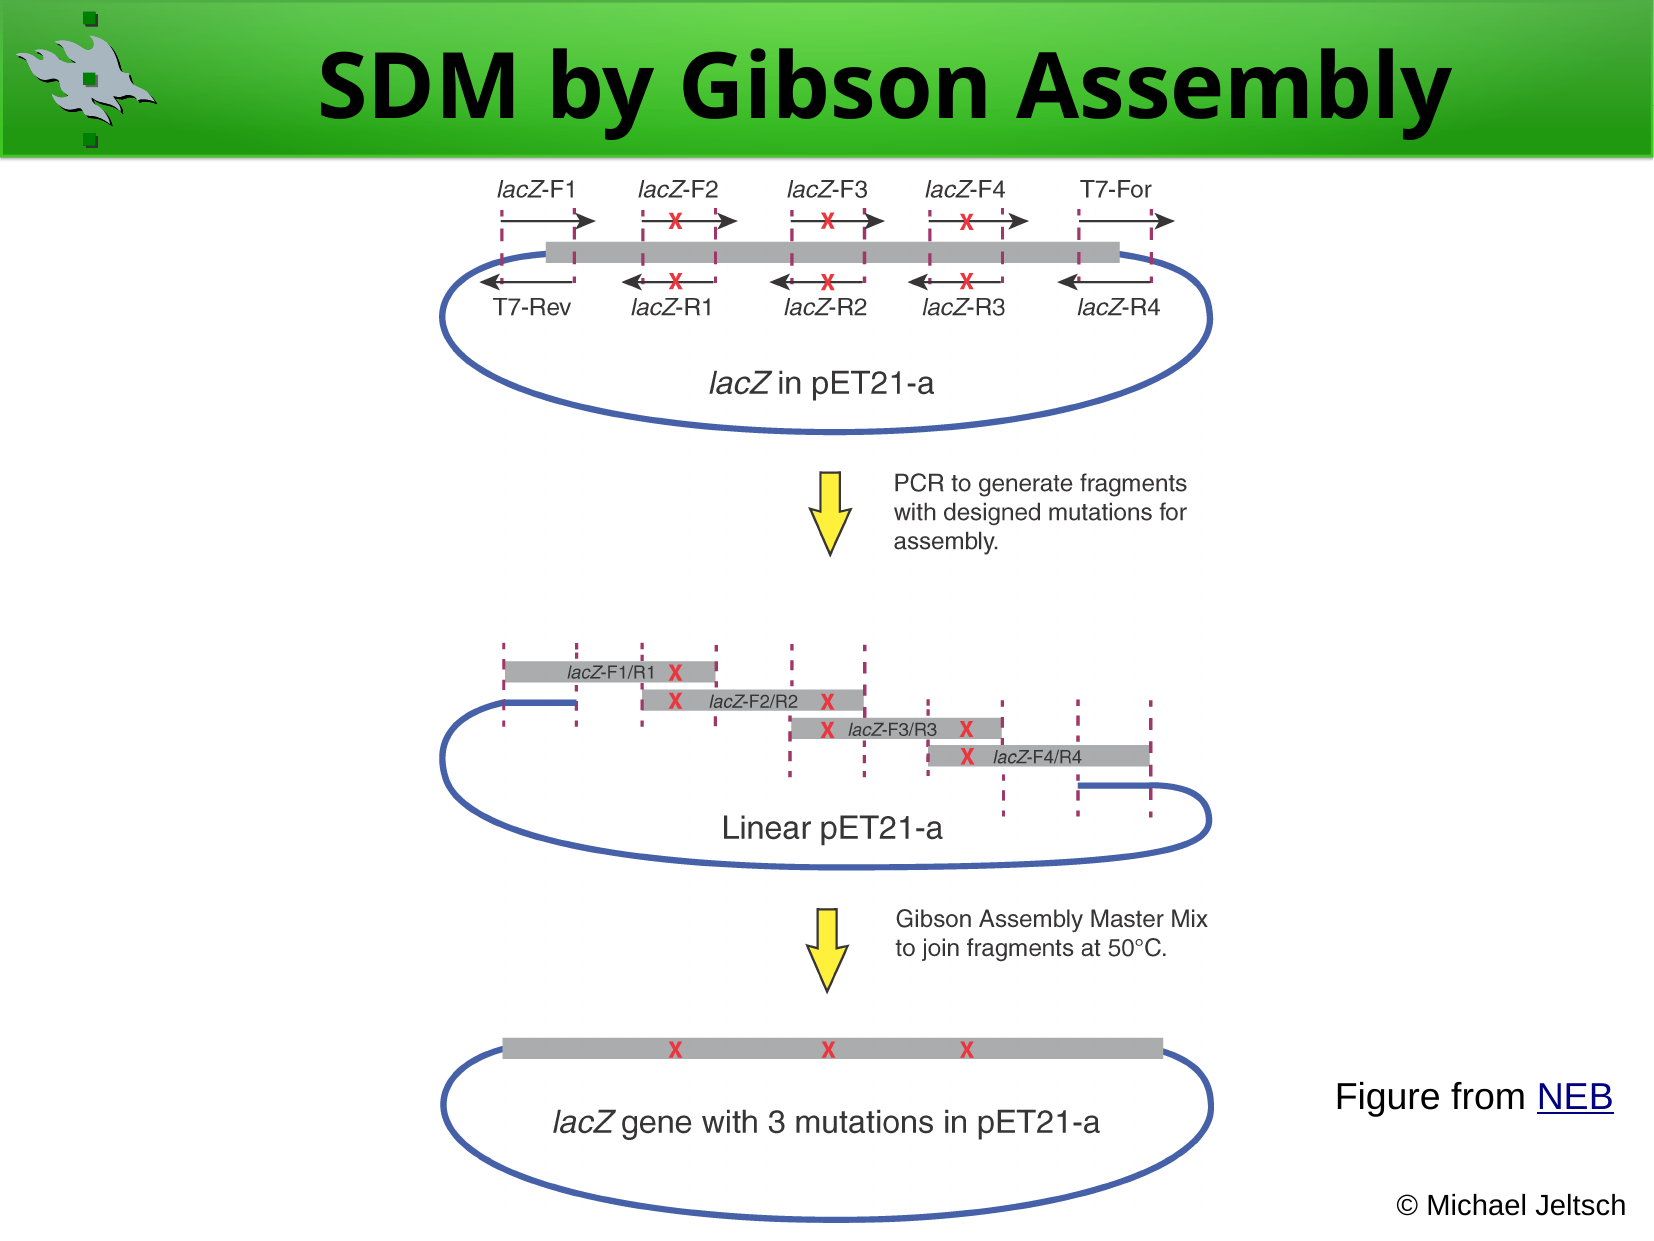

# SDM by Gibson Assembly
Figure from NEB